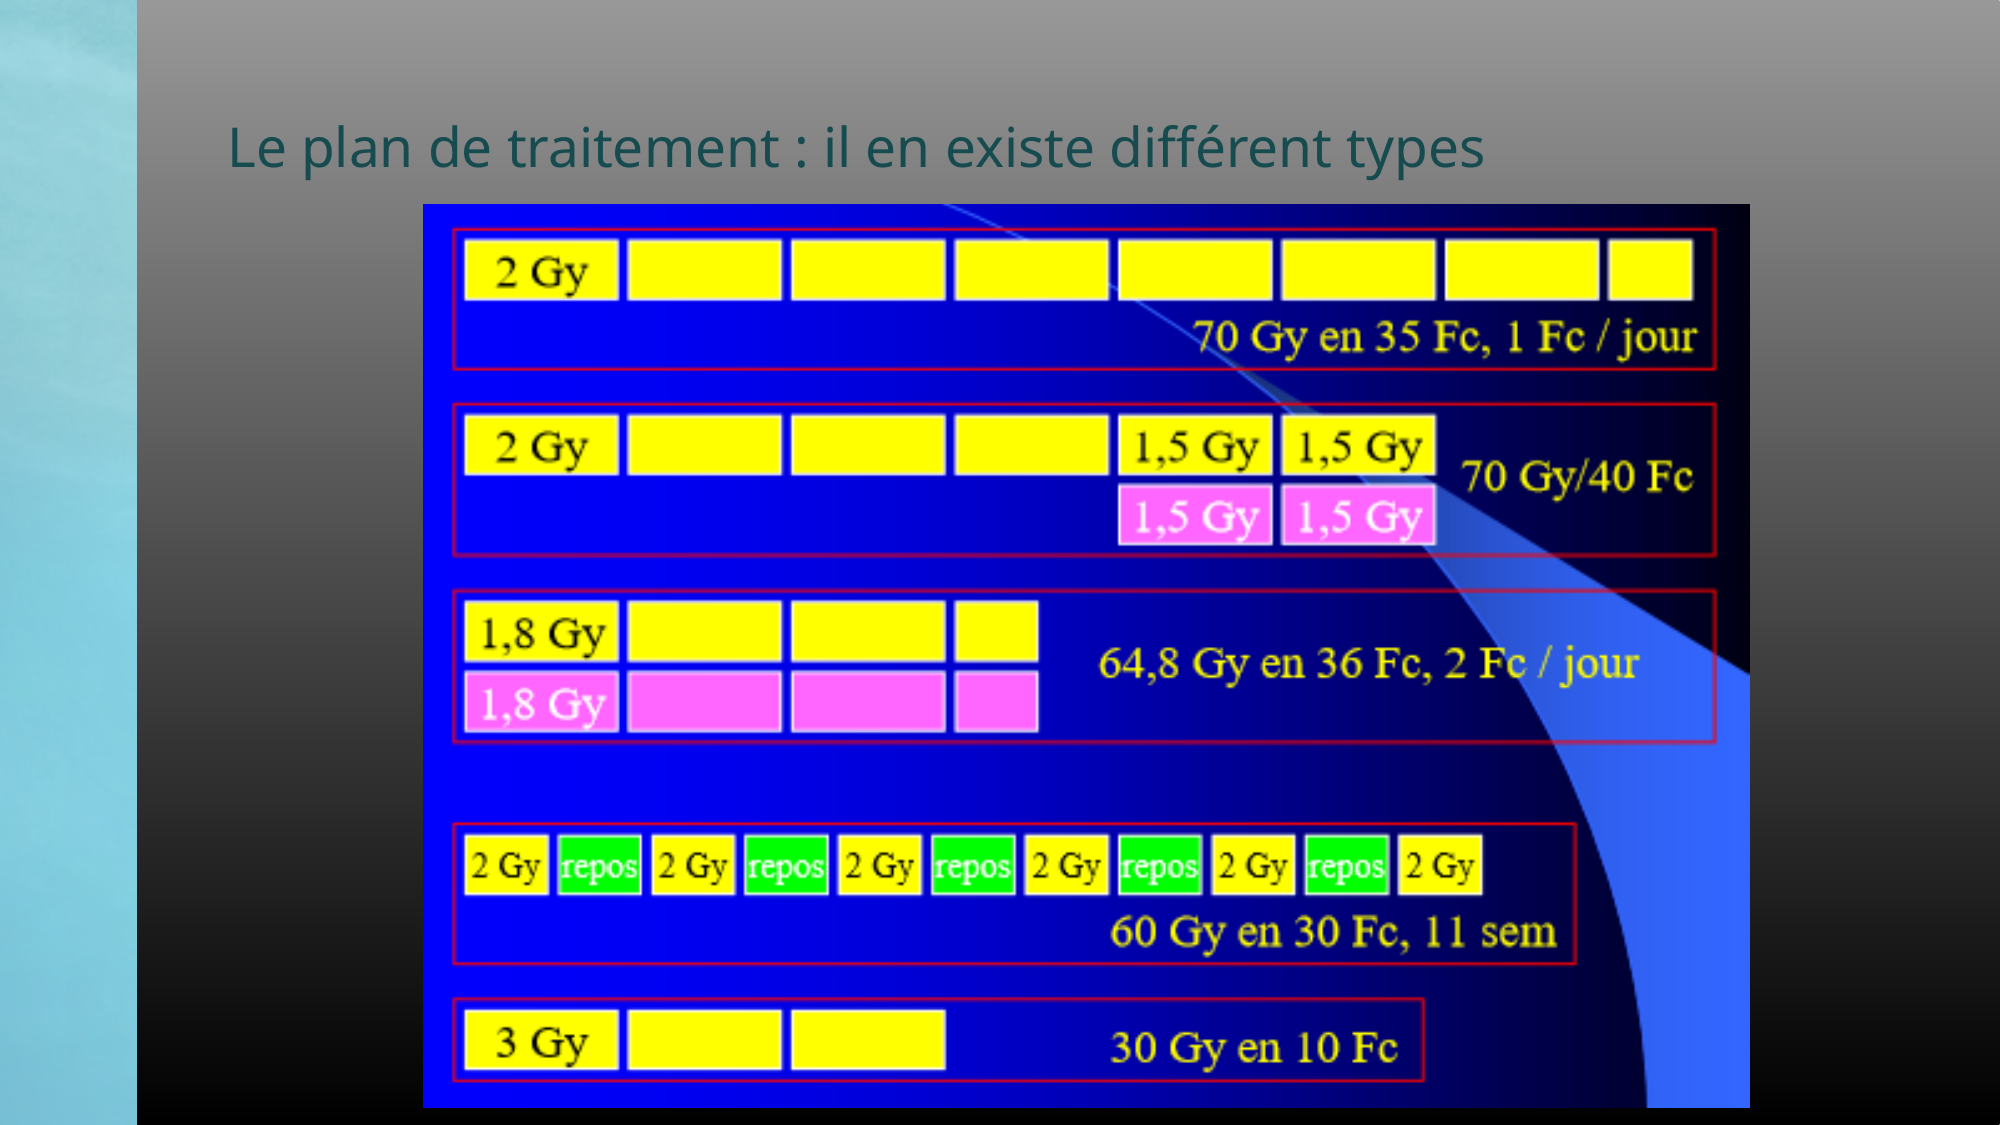

# Le plan de traitement : il en existe différent types